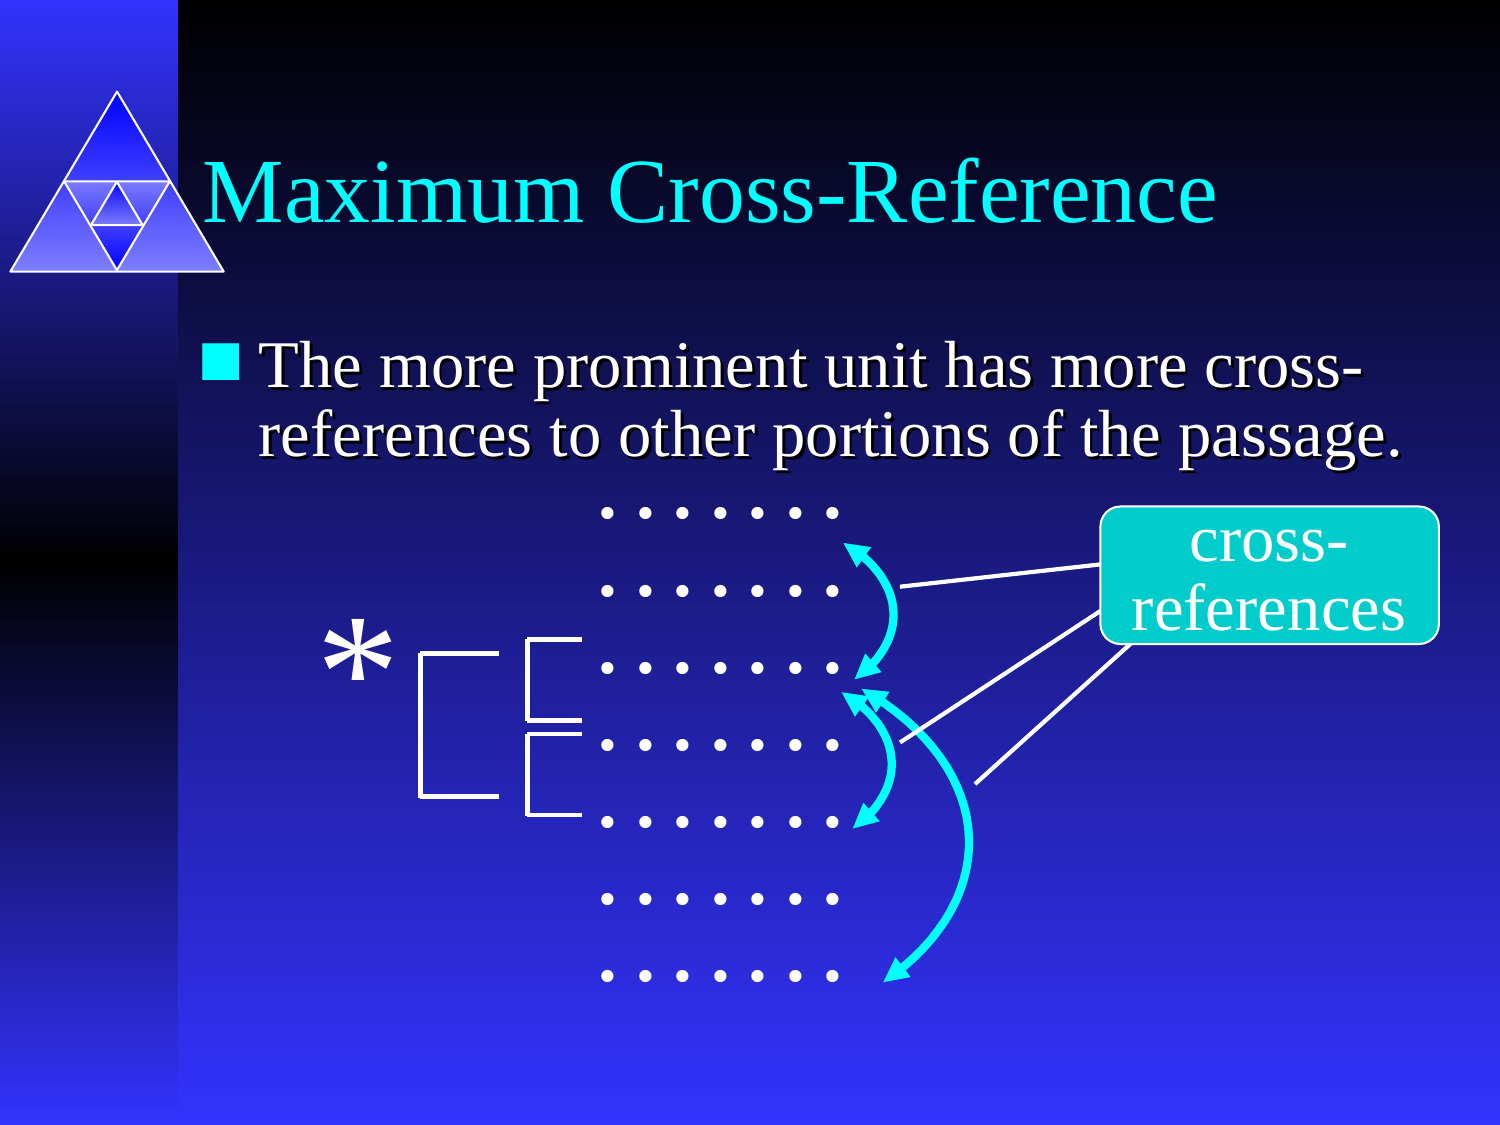

# Maximum Cross-Reference
The more prominent unit has more cross-references to other portions of the passage.
. . . . . . .
. . . . . . .
. . . . . . .
. . . . . . .
. . . . . . .
. . . . . . .
. . . . . . .
cross-
references
*